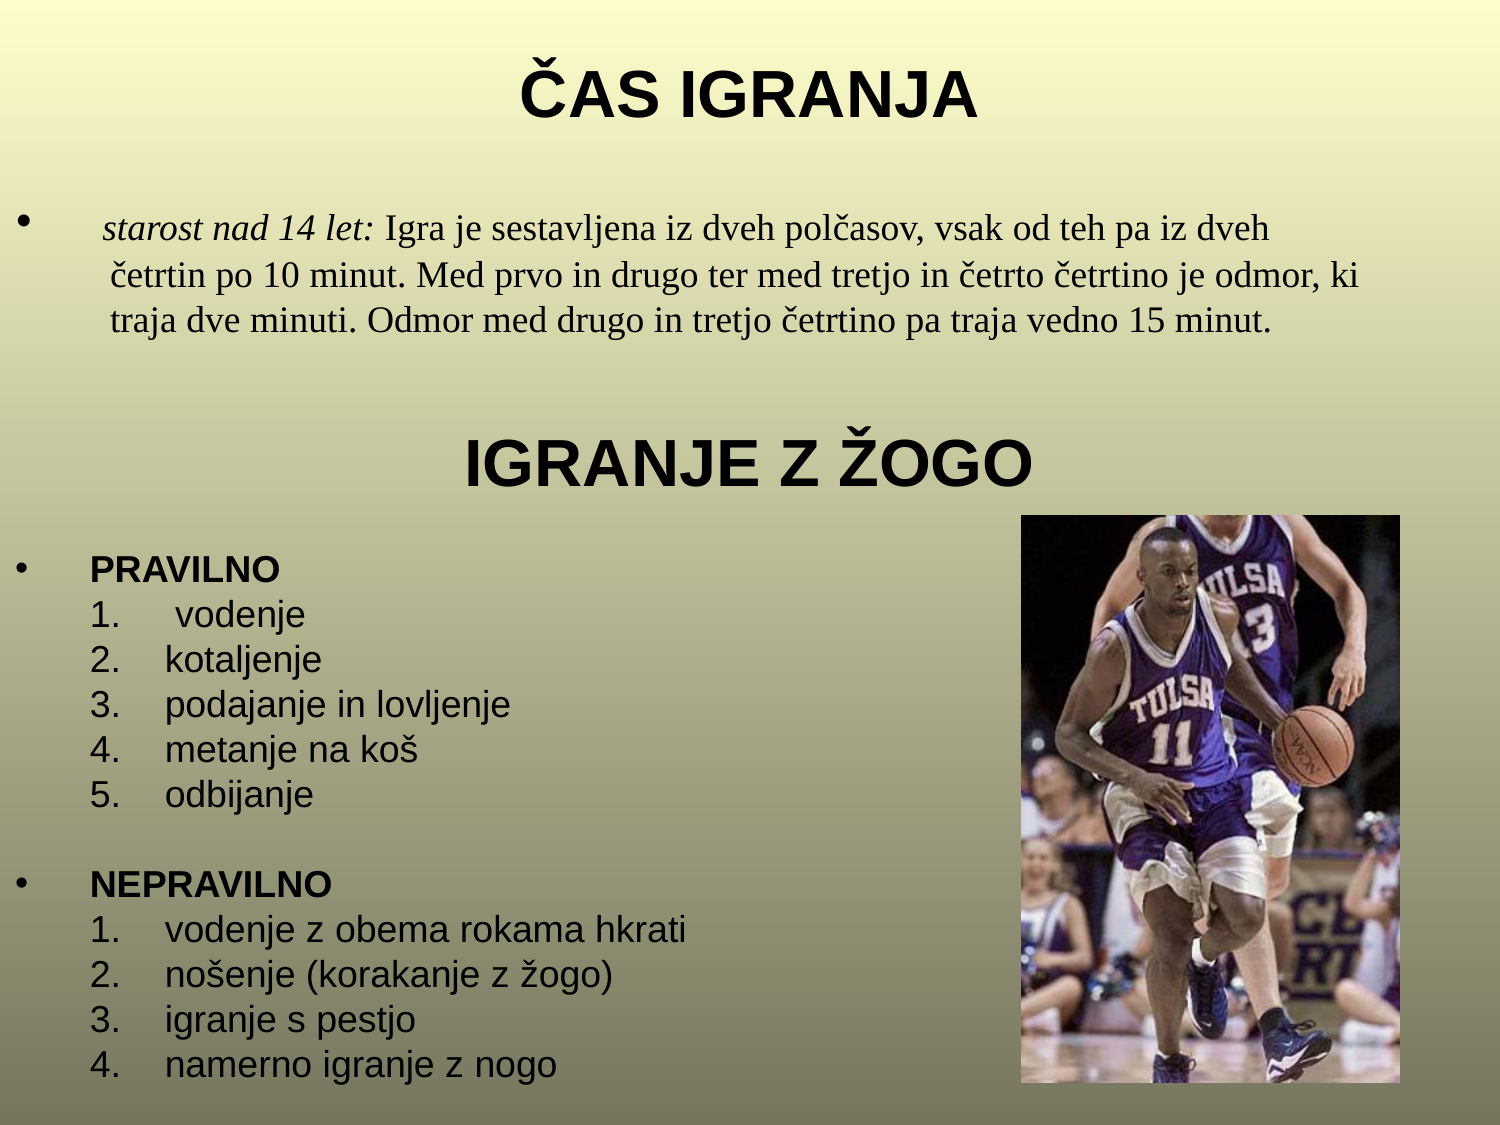

ČAS IGRANJA
 starost nad 14 let: Igra je sestavljena iz dveh polčasov, vsak od teh pa iz dveh
 četrtin po 10 minut. Med prvo in drugo ter med tretjo in četrto četrtino je odmor, ki
 traja dve minuti. Odmor med drugo in tretjo četrtino pa traja vedno 15 minut.
IGRANJE Z ŽOGO
PRAVILNO
 vodenje
kotaljenje
podajanje in lovljenje
metanje na koš
odbijanje
NEPRAVILNO
vodenje z obema rokama hkrati
nošenje (korakanje z žogo)
igranje s pestjo
namerno igranje z nogo